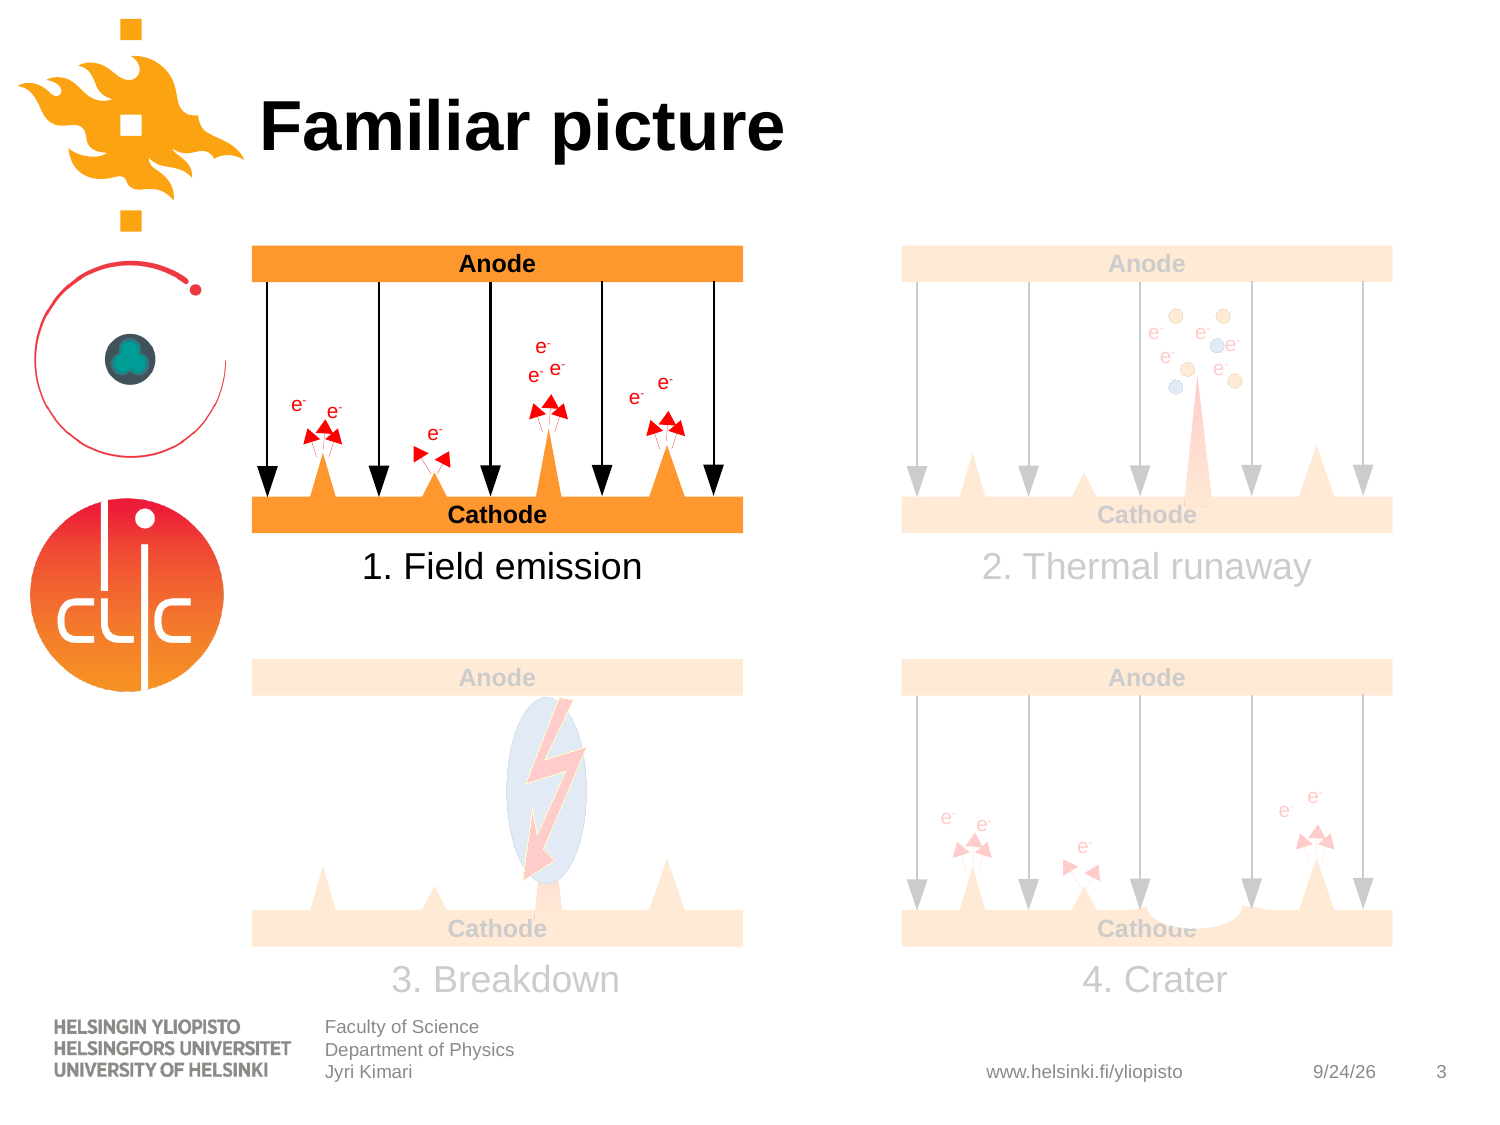

# Familiar picture
Anode
Anode
e-
e-
e-
e-
e-
e-
e-
e-
e-
e-
e-
e-
e-
Cathode
Cathode
1. Field emission
2. Thermal runaway
Anode
Anode
e-
e-
e-
e-
e-
Cathode
Cathode
3. Breakdown
4. Crater
Faculty of Science
Department of Physics
Jyri Kimari